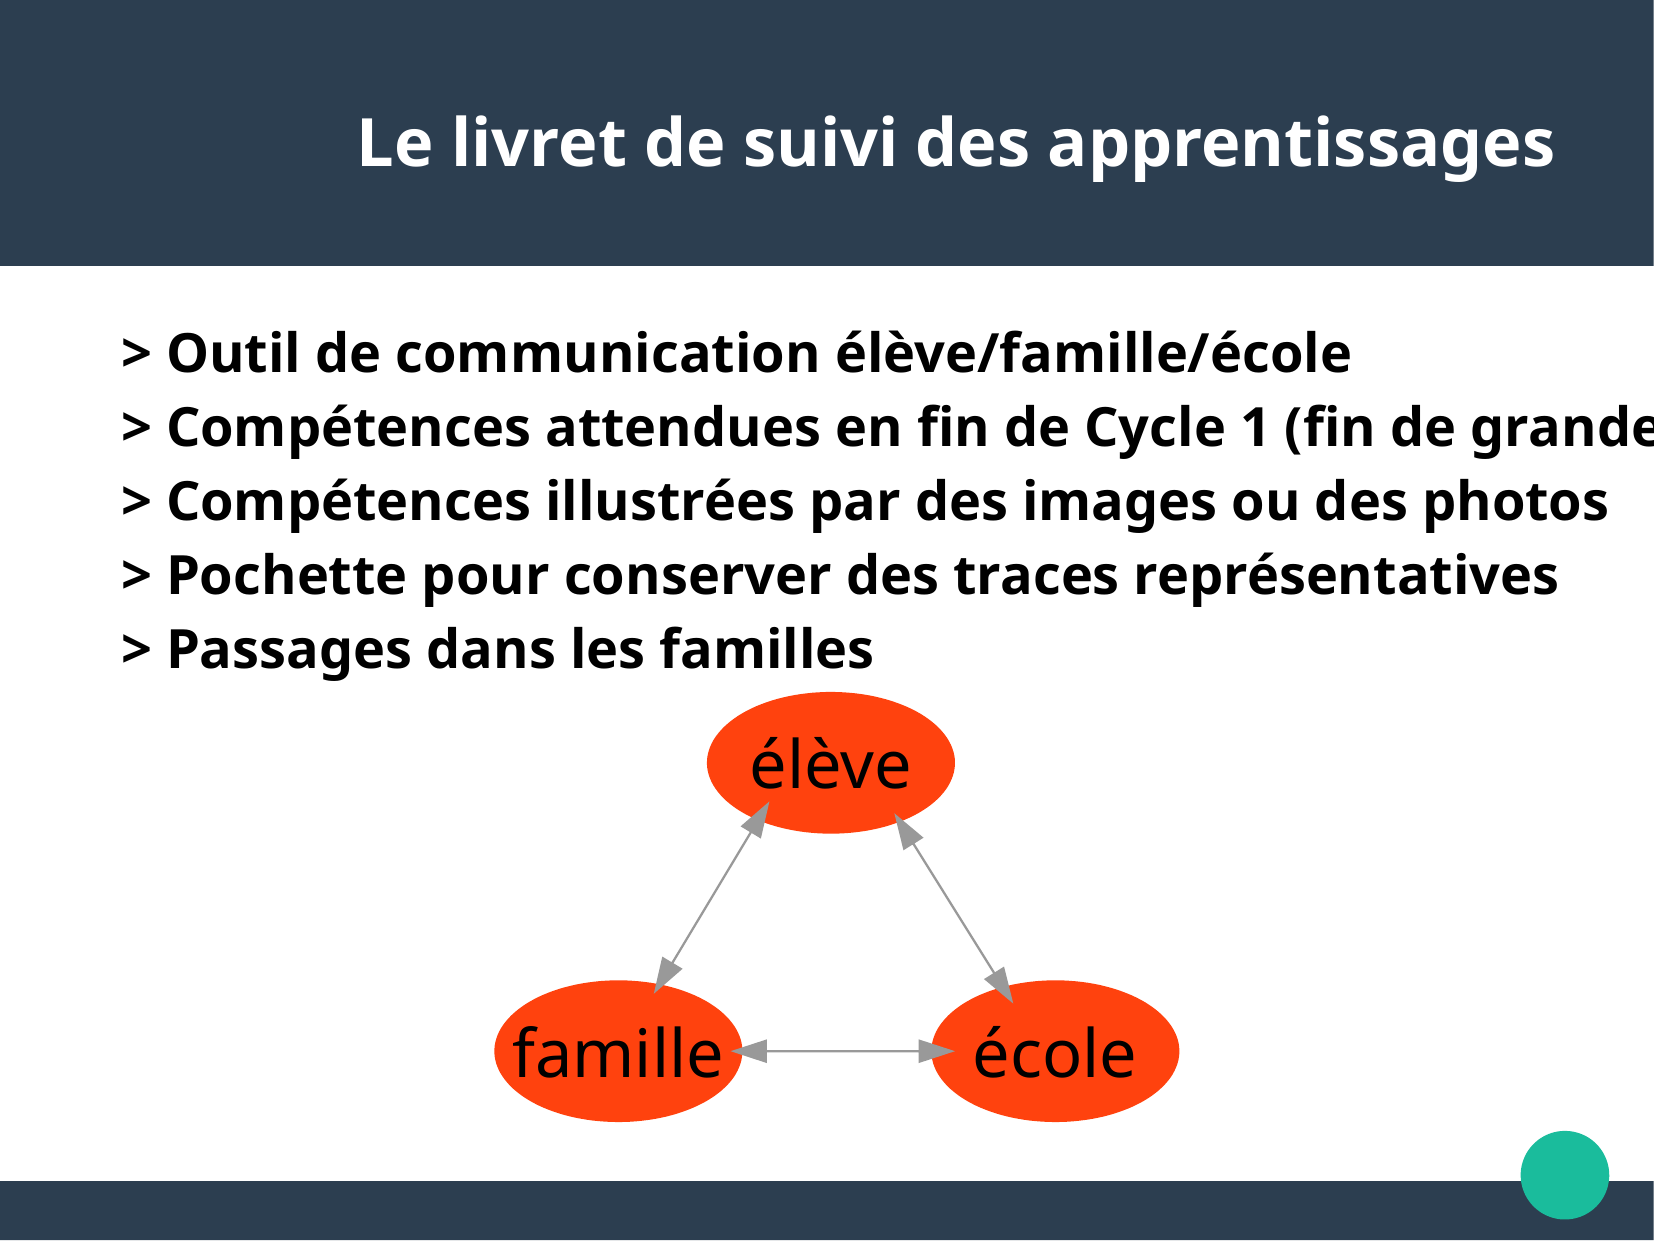

# Le livret de suivi des apprentissages
> Outil de communication élève/famille/école
> Compétences attendues en fin de Cycle 1 (fin de grande section)
> Compétences illustrées par des images ou des photos
> Pochette pour conserver des traces représentatives
> Passages dans les familles
élève
famille
école